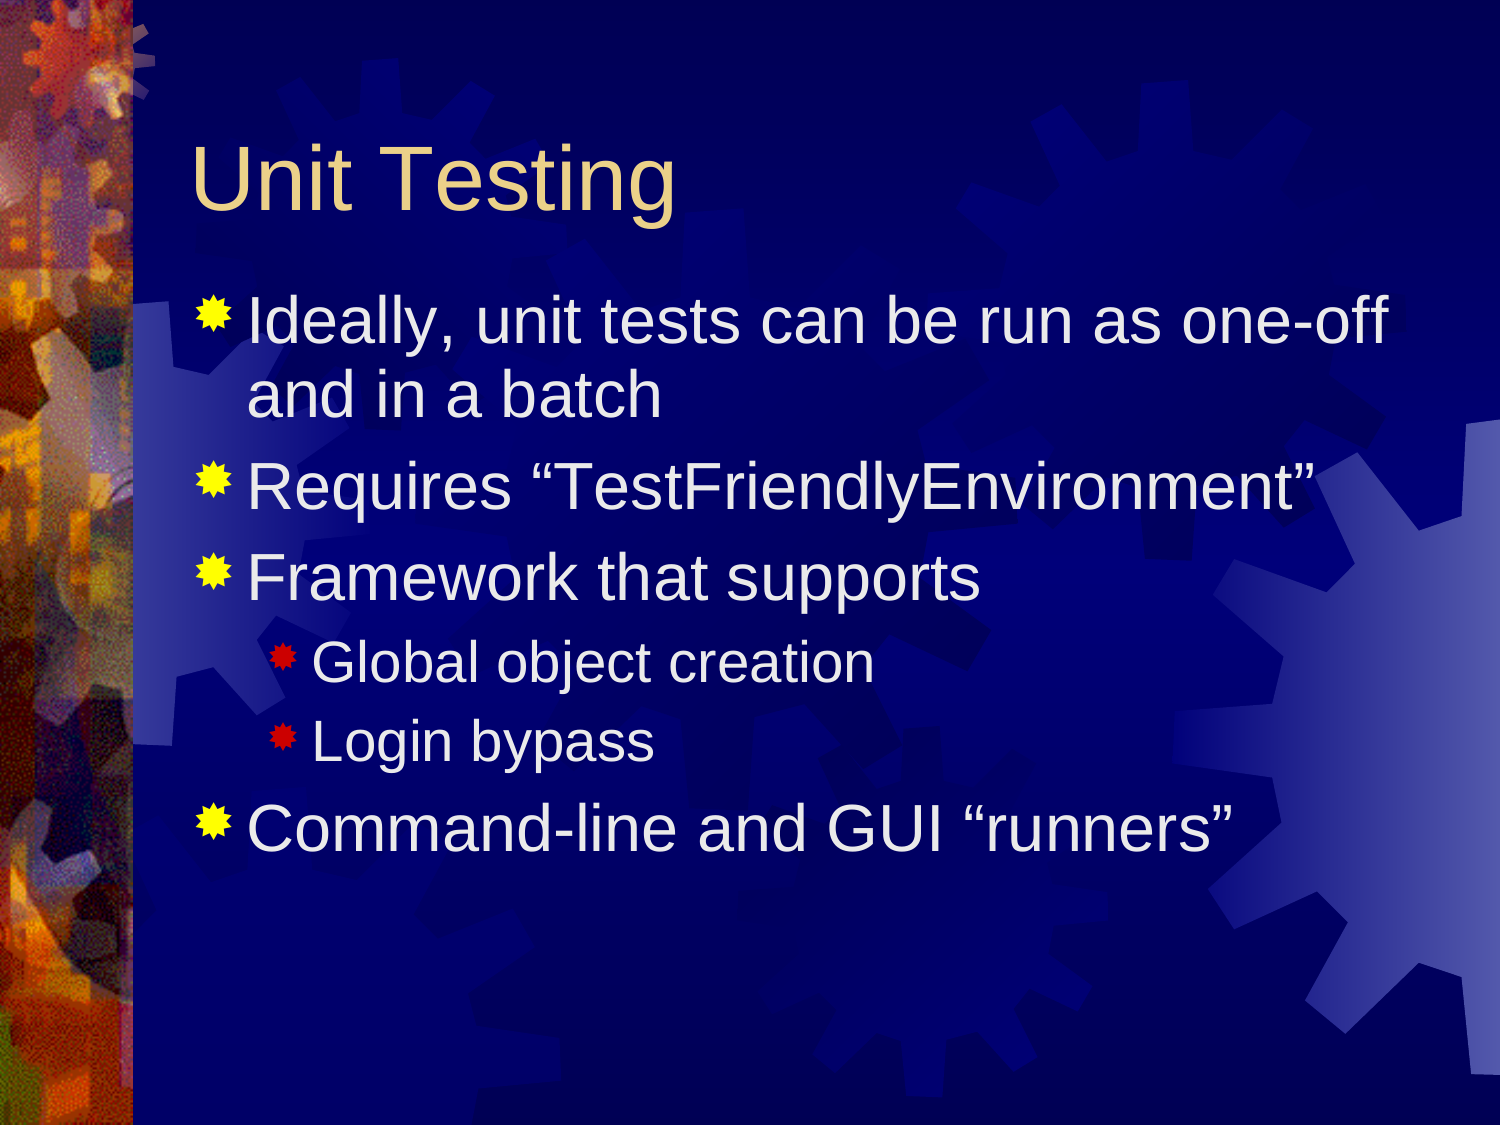

# Unit Testing
Ideally, unit tests can be run as one-off and in a batch
Requires “TestFriendlyEnvironment”
Framework that supports
Global object creation
Login bypass
Command-line and GUI “runners”